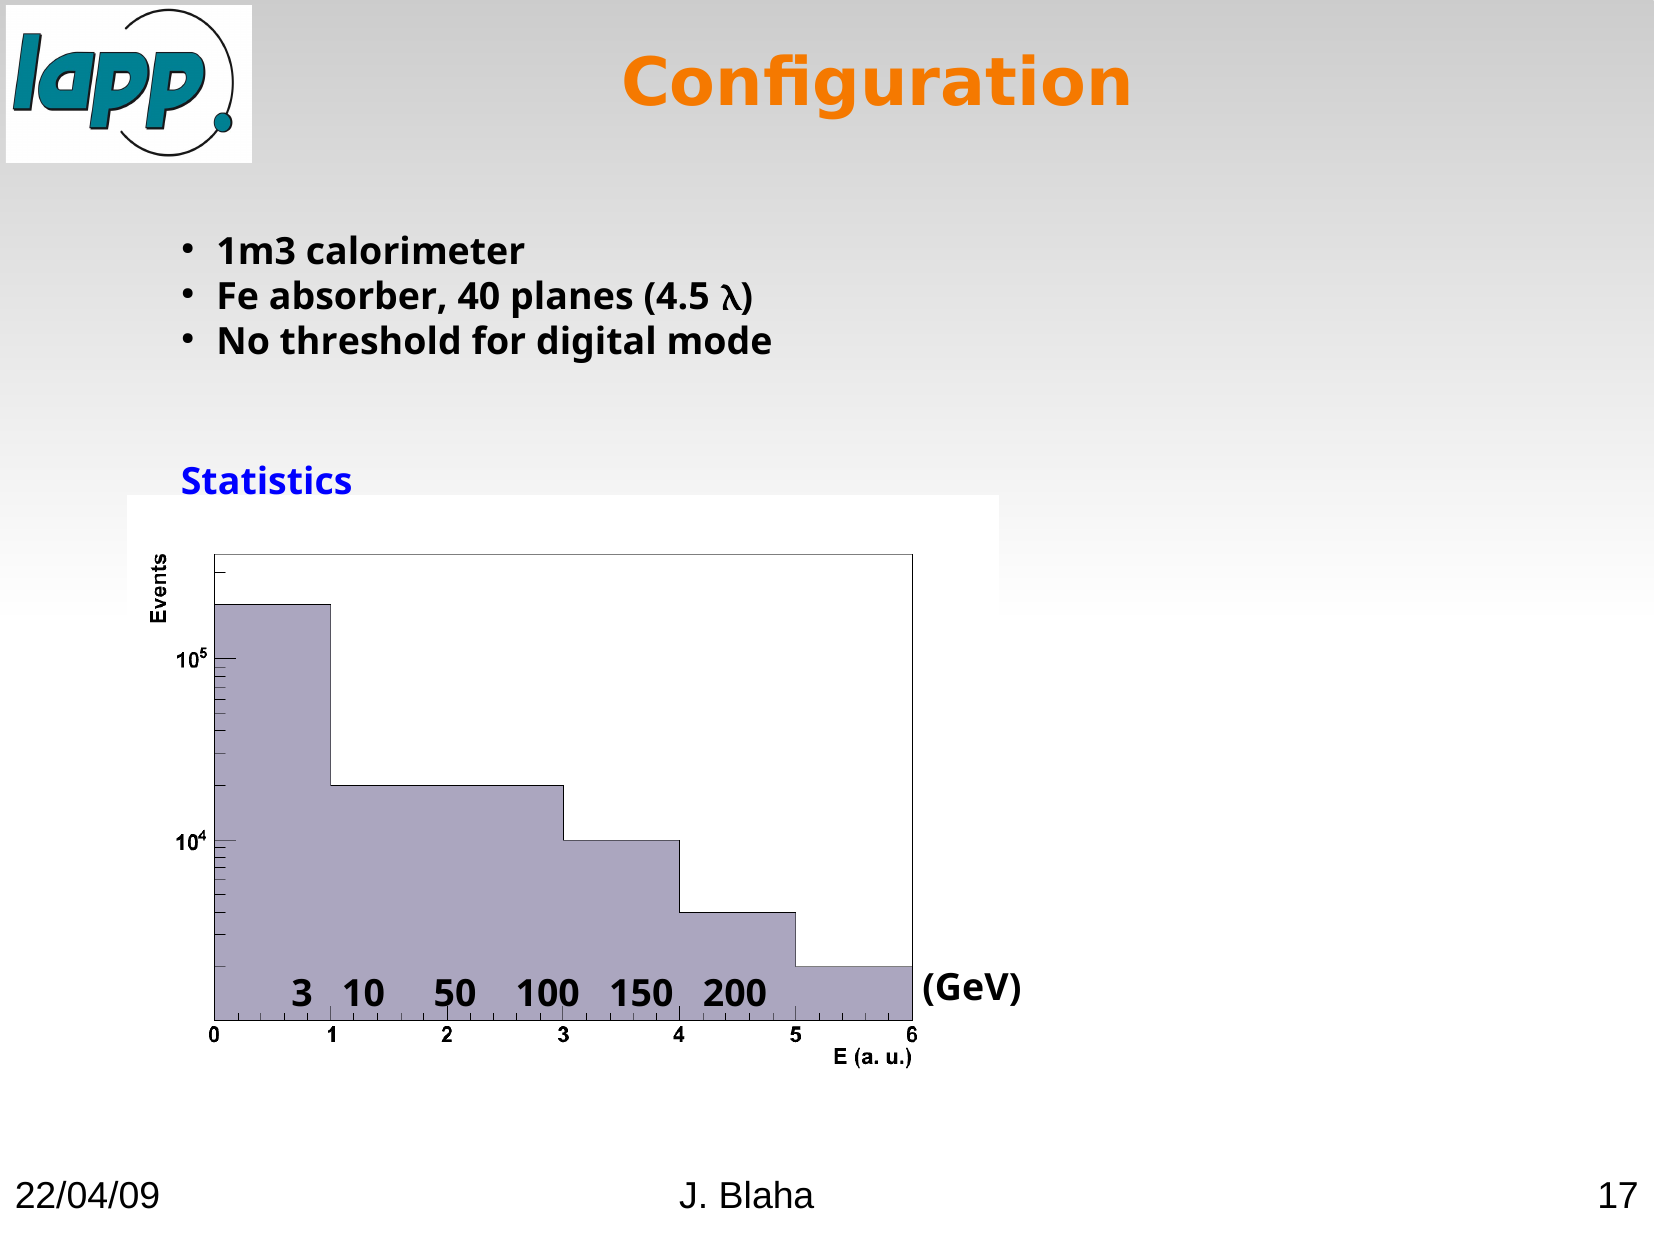

# Configuration
1m3 calorimeter
Fe absorber, 40 planes (4.5 )
No threshold for digital mode
Statistics
(GeV)
3 10 50 100 150 200
22/04/09
 J. Blaha